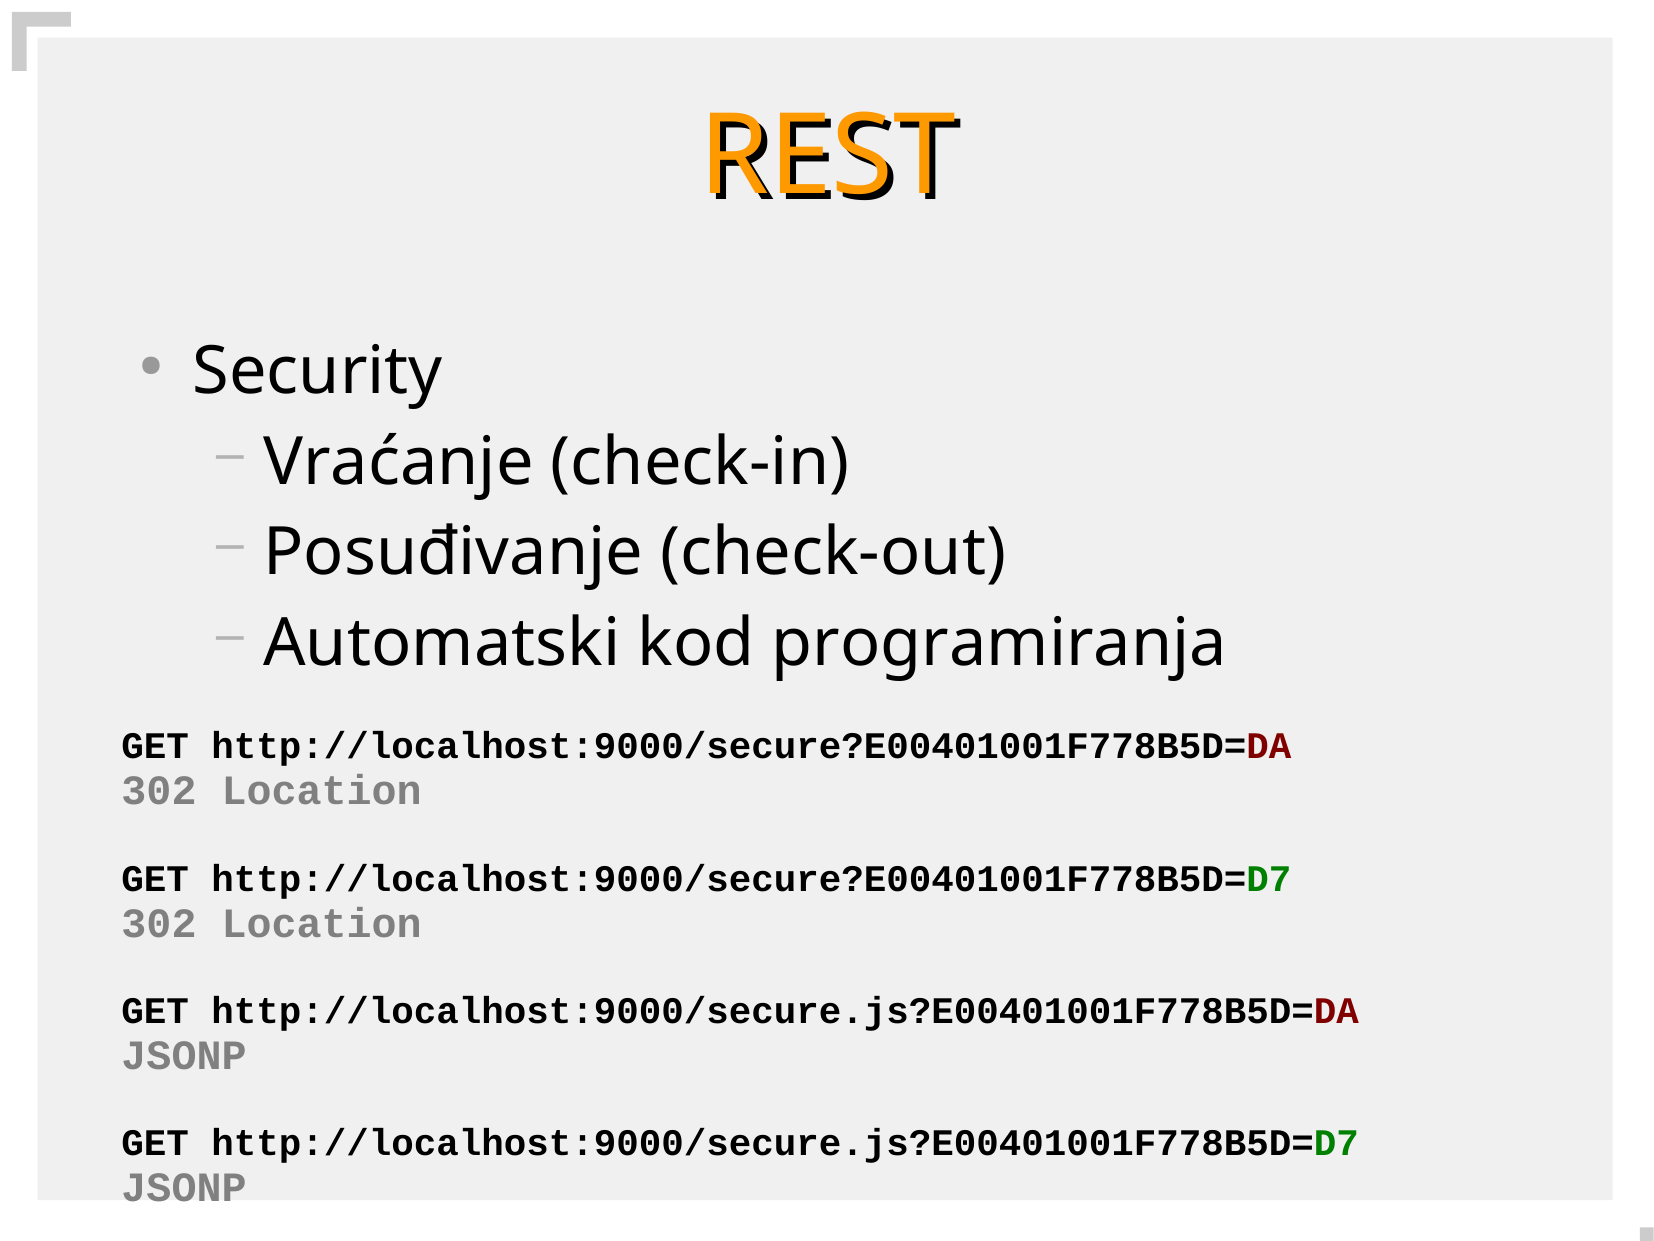

# REST
Security
Vraćanje (check-in)
Posuđivanje (check-out)
Automatski kod programiranja
GET http://localhost:9000/secure?E00401001F778B5D=DA
302 Location
GET http://localhost:9000/secure?E00401001F778B5D=D7
302 Location
GET http://localhost:9000/secure.js?E00401001F778B5D=DA
JSONP
GET http://localhost:9000/secure.js?E00401001F778B5D=D7
JSONP